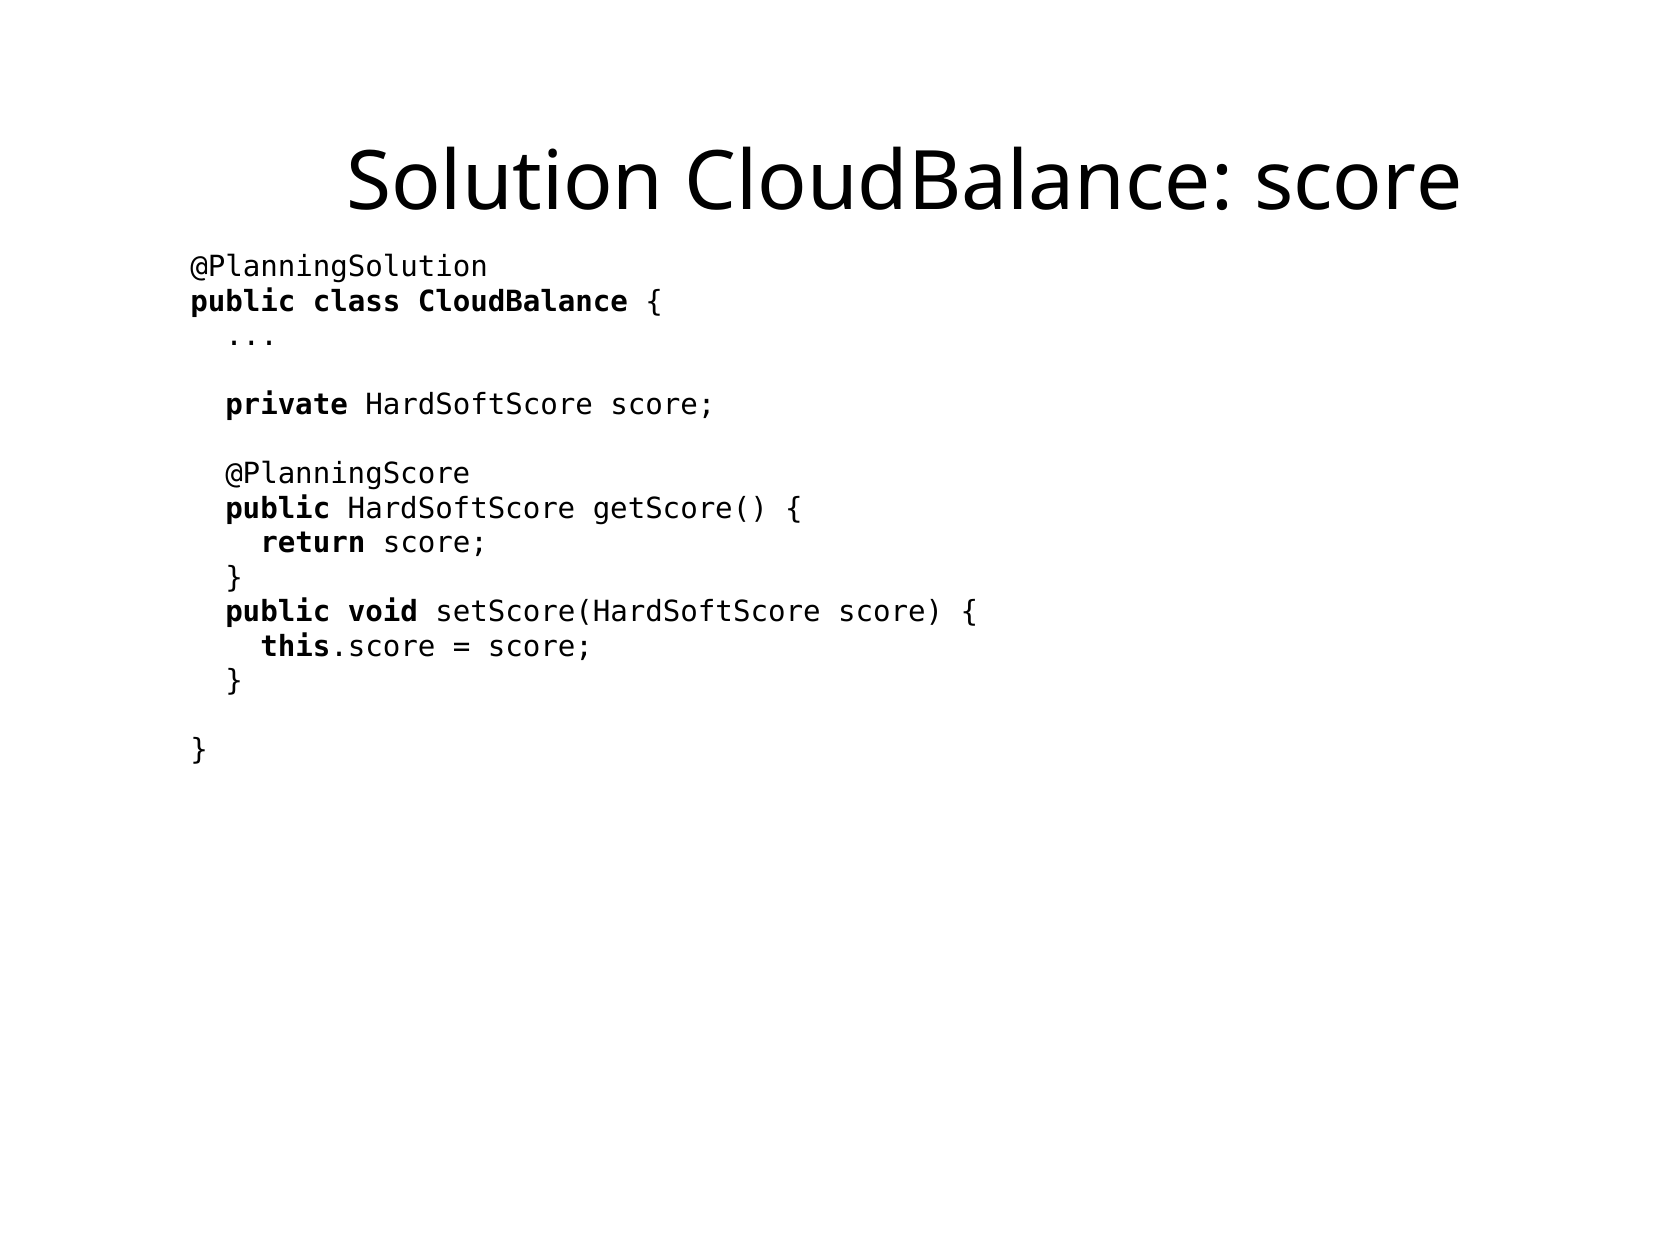

Solution CloudBalance: score
@PlanningSolution
public class CloudBalance {
 ...
 private HardSoftScore score;
 @PlanningScore
 public HardSoftScore getScore() {
 return score;
 }
 public void setScore(HardSoftScore score) {
 this.score = score;
 }
}